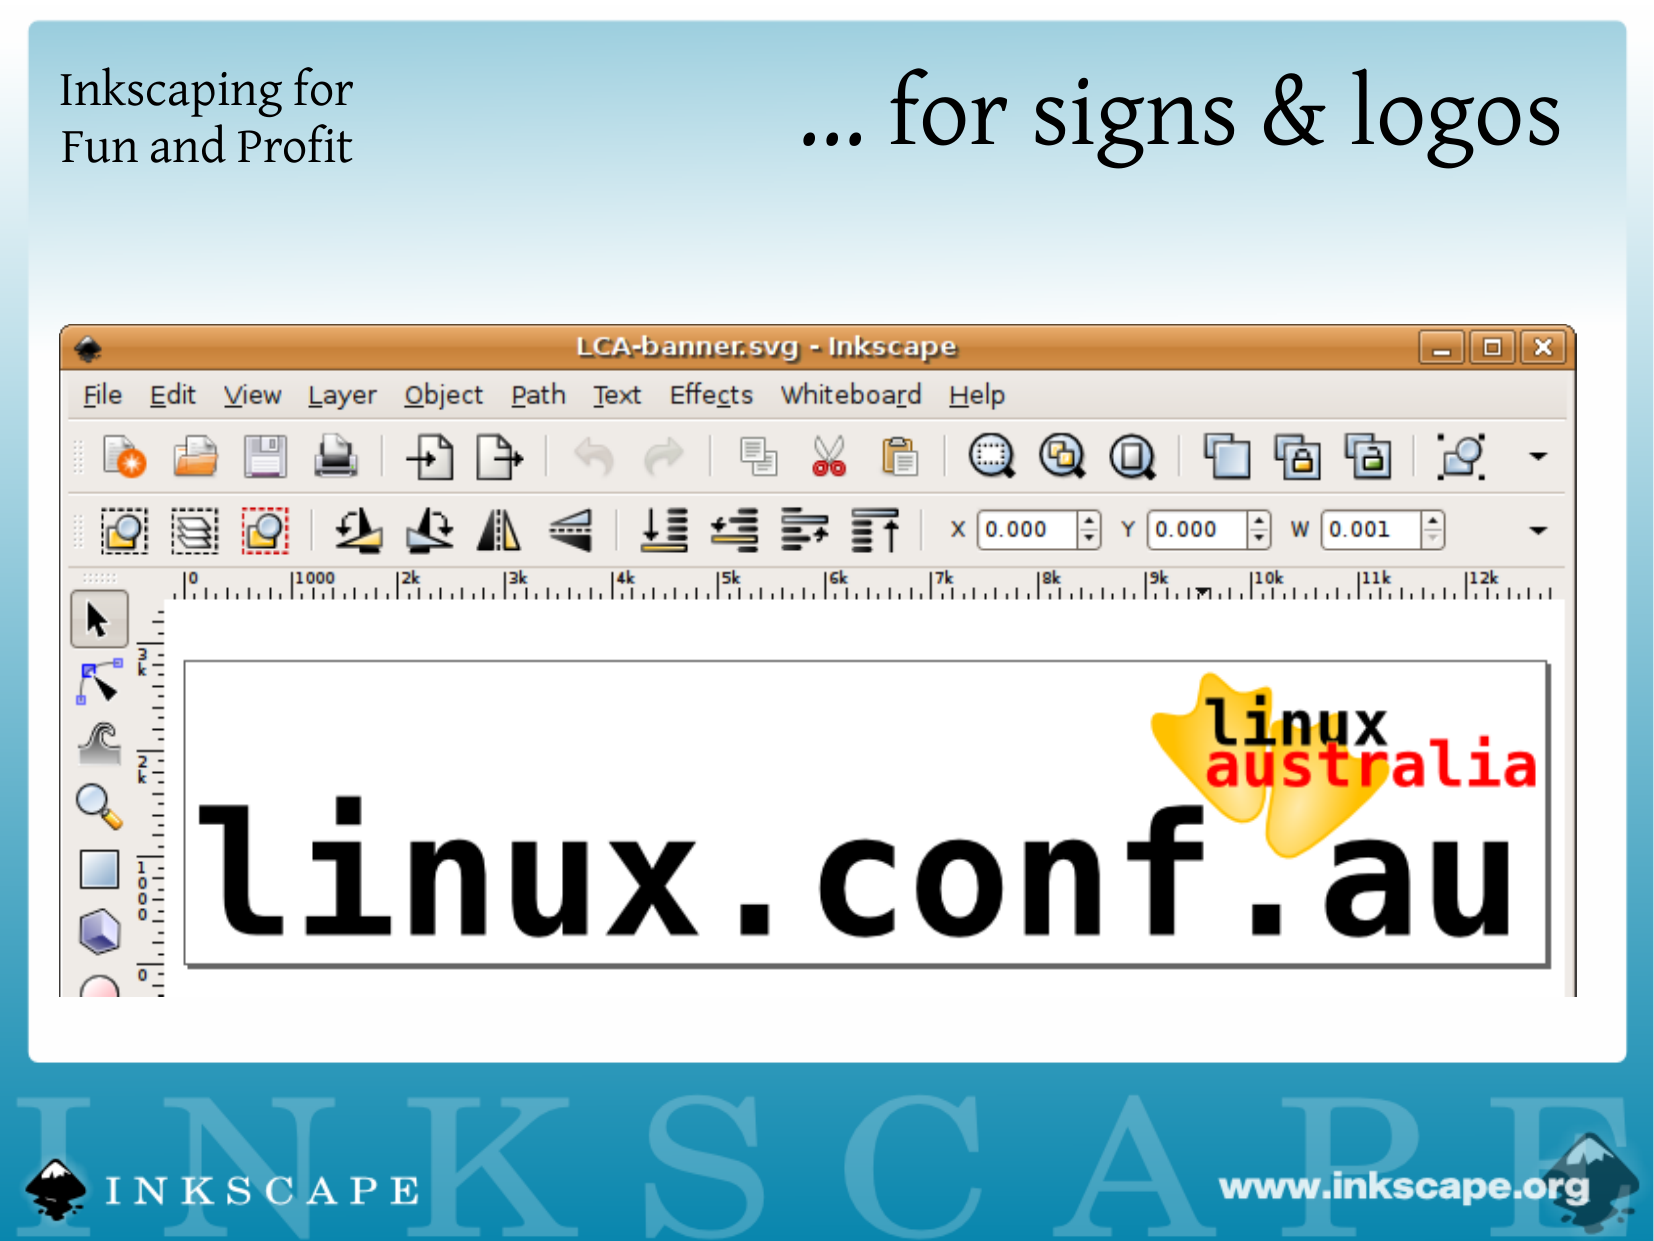

# ... for signs & logos
Inkscaping for
Fun and Profit